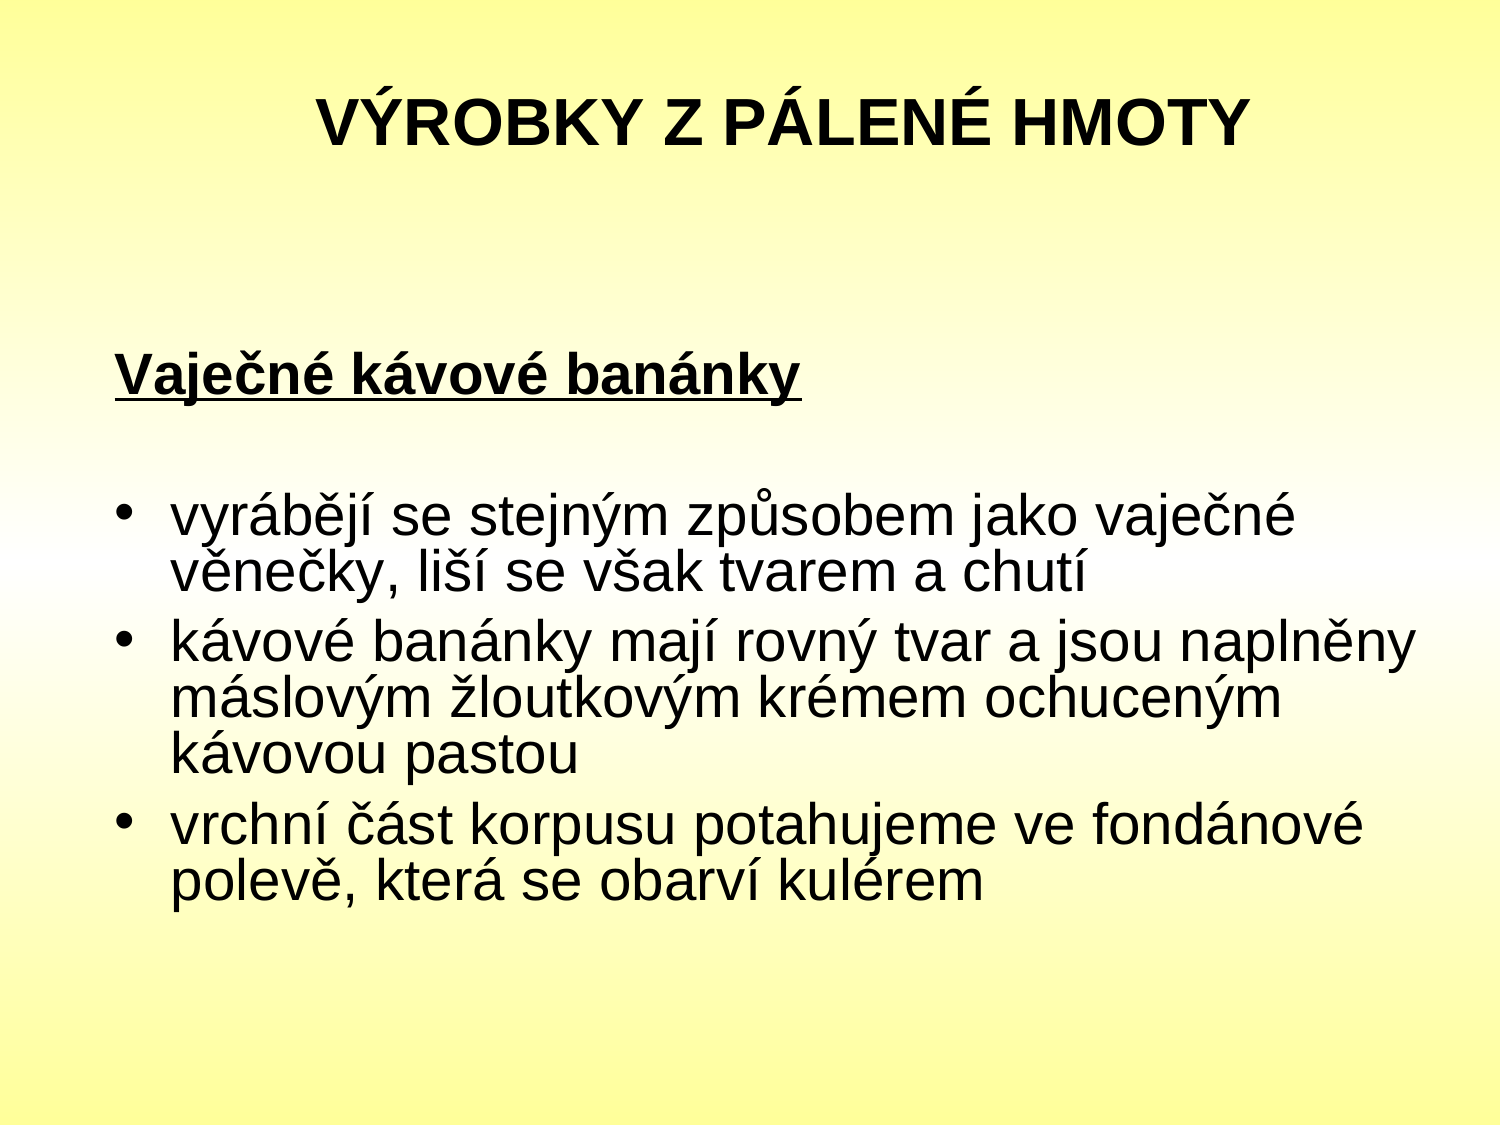

# VÝROBKY Z PÁLENÉ HMOTY
Vaječné kávové banánky
vyrábějí se stejným způsobem jako vaječné věnečky, liší se však tvarem a chutí
kávové banánky mají rovný tvar a jsou naplněny máslovým žloutkovým krémem ochuceným kávovou pastou
vrchní část korpusu potahujeme ve fondánové polevě, která se obarví kulérem